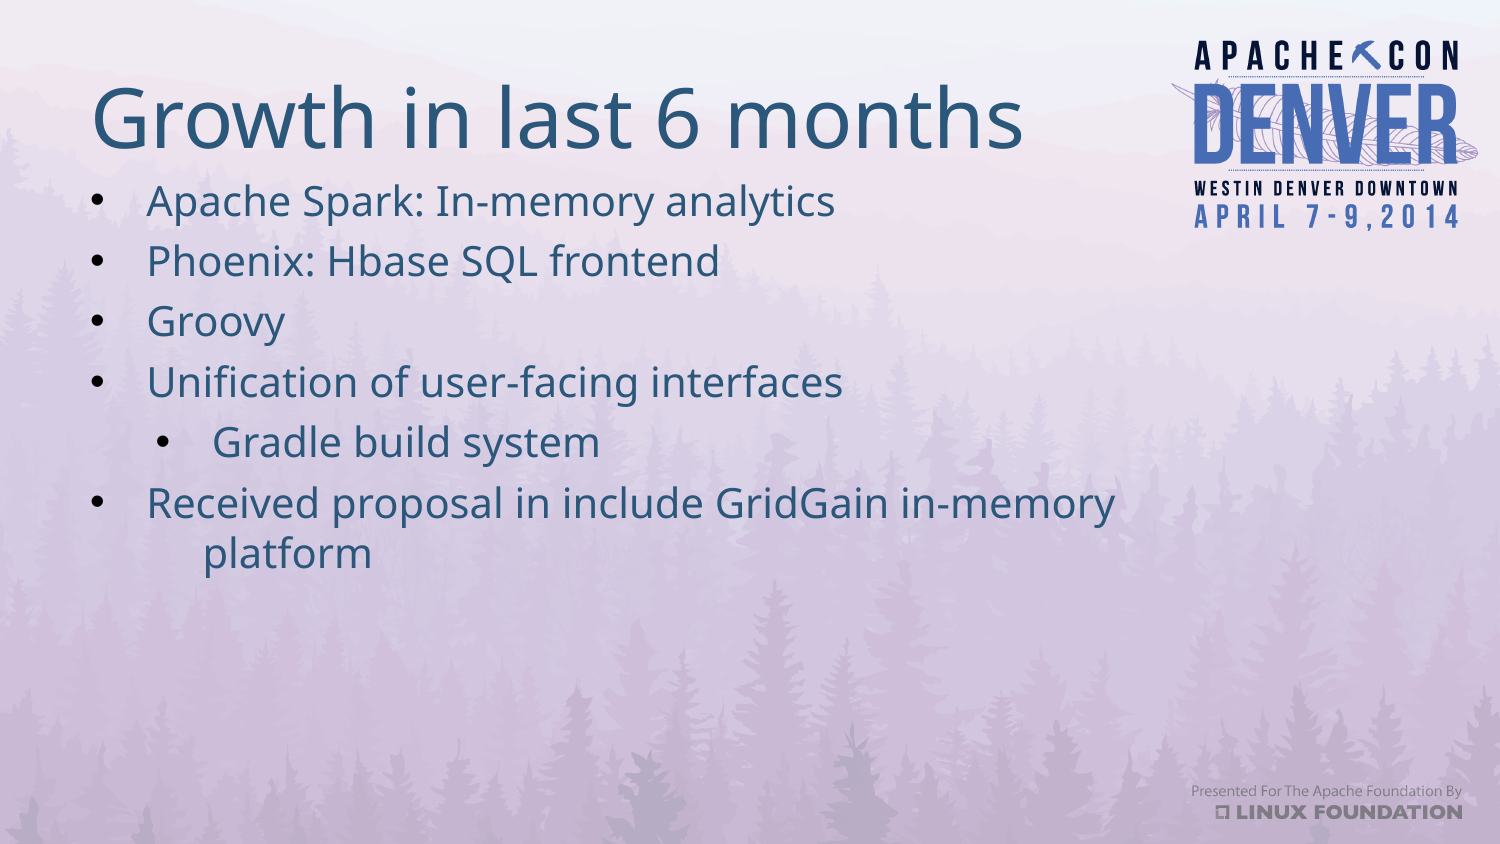

Growth in last 6 months
Apache Spark: In-memory analytics
Phoenix: Hbase SQL frontend
Groovy
Unification of user-facing interfaces
Gradle build system
Received proposal in include GridGain in-memory platform